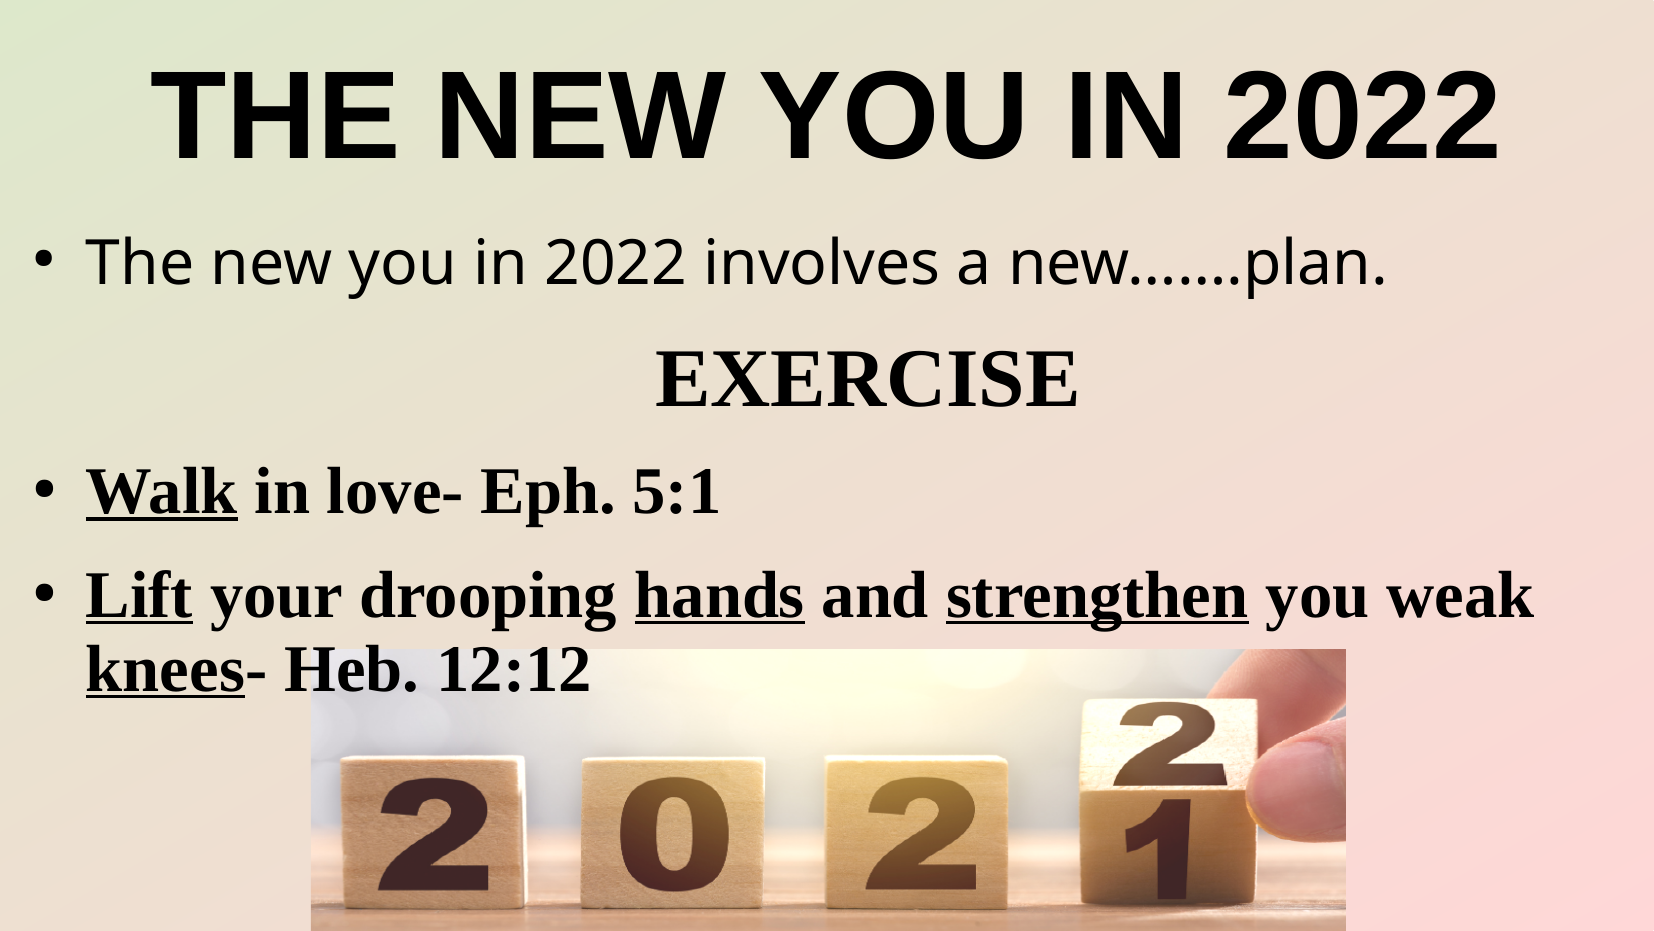

# THE NEW YOU IN 2022
The new you in 2022 involves a new…….plan.
EXERCISE
Walk in love- Eph. 5:1
Lift your drooping hands and strengthen you weak knees- Heb. 12:12